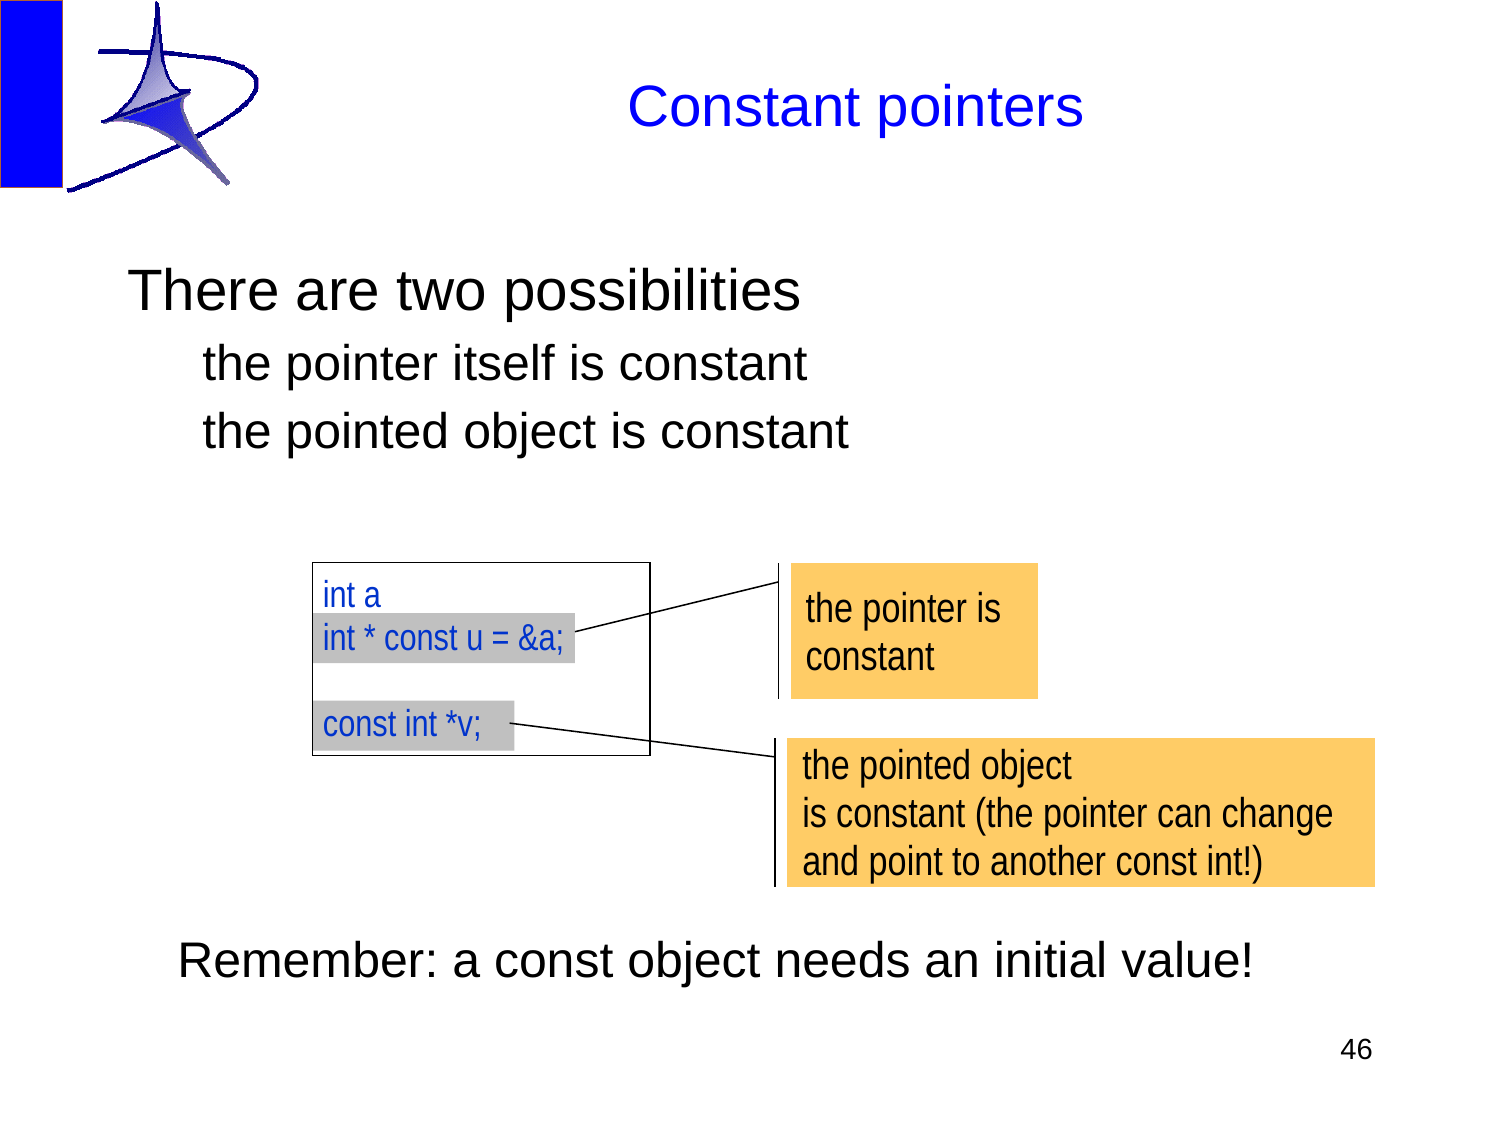

# Constant pointers
There are two possibilities
the pointer itself is constant
the pointed object is constant
int a
int * const u = &a;
const int *v;
the pointer is
constant
the pointed object
is constant (the pointer can change
and point to another const int!)
Remember: a const object needs an initial value!
46